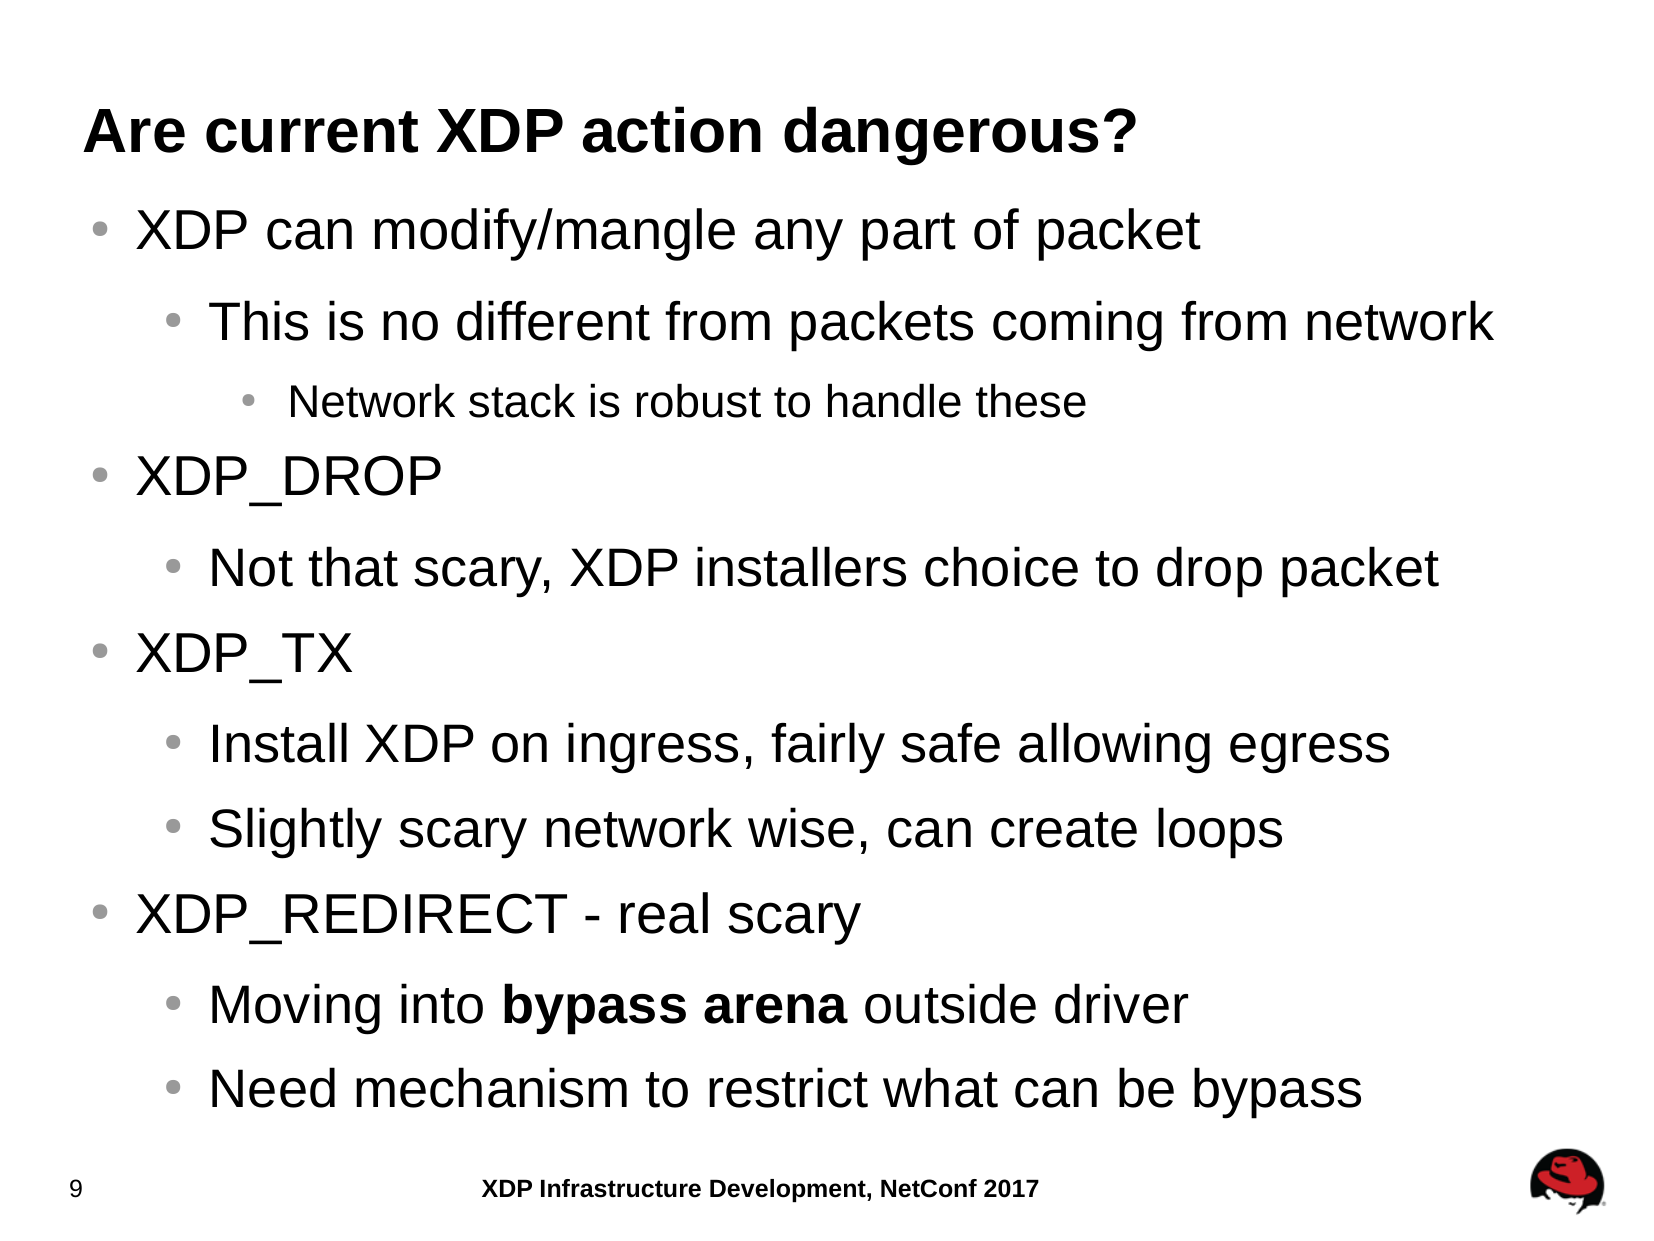

# Are current XDP action dangerous?
XDP can modify/mangle any part of packet
This is no different from packets coming from network
Network stack is robust to handle these
XDP_DROP
Not that scary, XDP installers choice to drop packet
XDP_TX
Install XDP on ingress, fairly safe allowing egress
Slightly scary network wise, can create loops
XDP_REDIRECT - real scary
Moving into bypass arena outside driver
Need mechanism to restrict what can be bypass